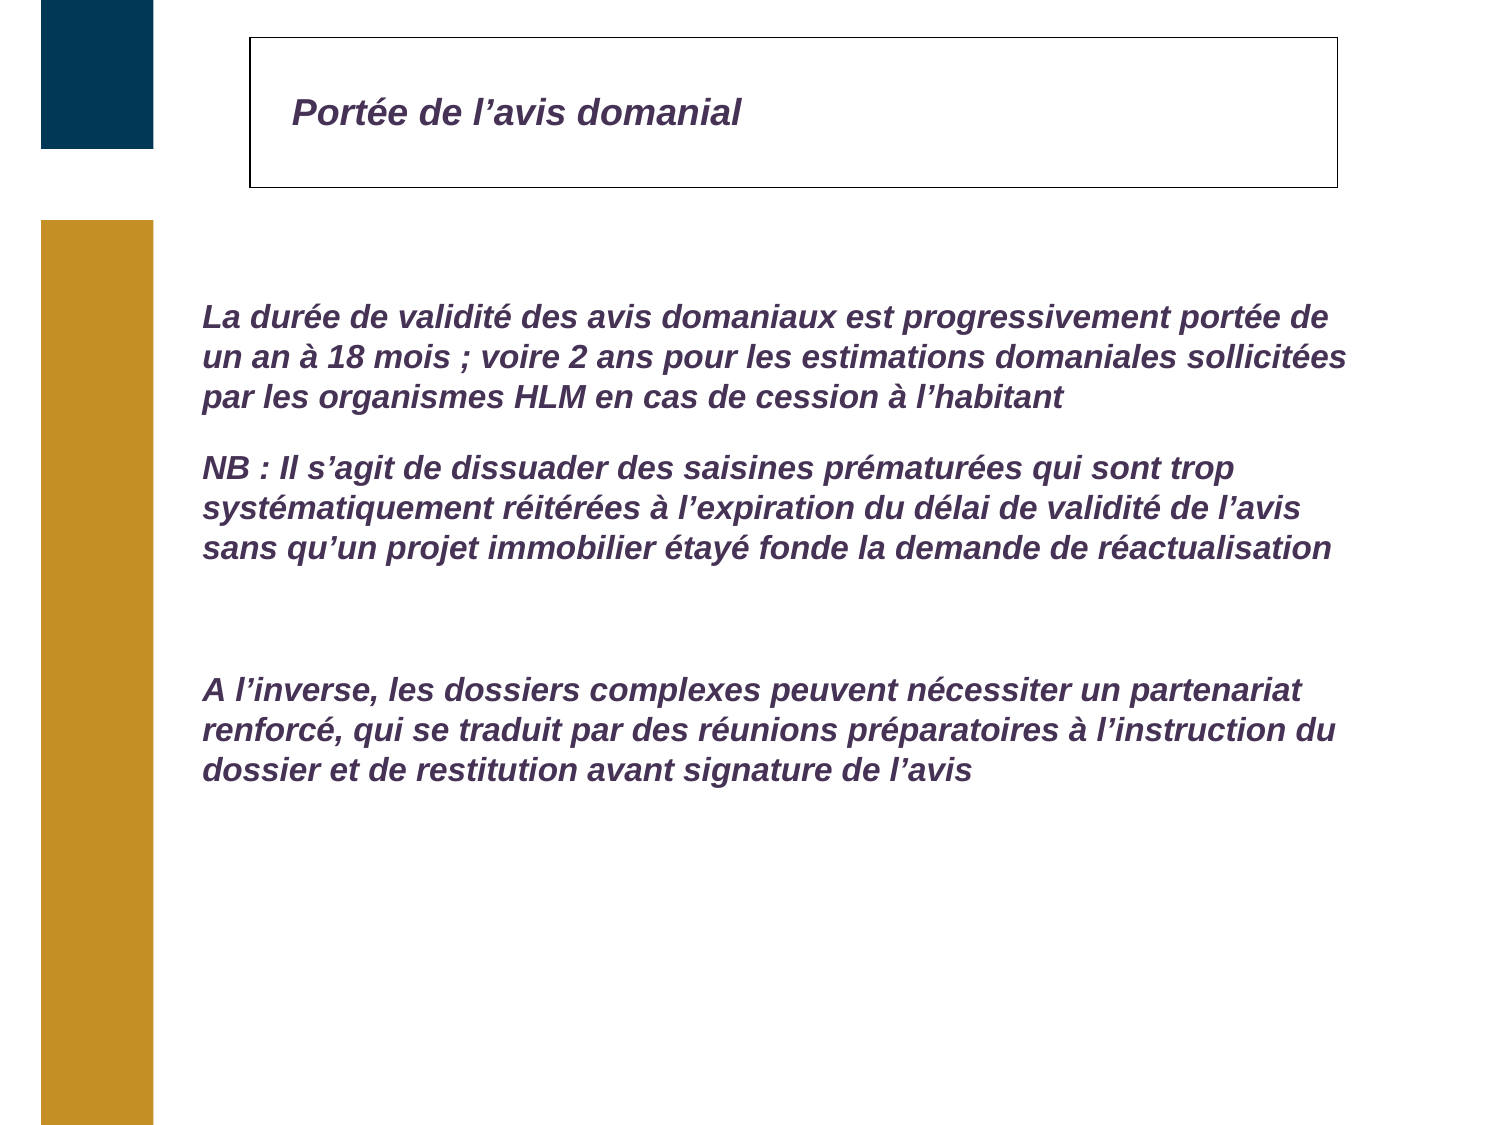

Portée de l’avis domanial
La durée de validité des avis domaniaux est progressivement portée de un an à 18 mois ; voire 2 ans pour les estimations domaniales sollicitées par les organismes HLM en cas de cession à l’habitant
NB : Il s’agit de dissuader des saisines prématurées qui sont trop systématiquement réitérées à l’expiration du délai de validité de l’avis sans qu’un projet immobilier étayé fonde la demande de réactualisation
A l’inverse, les dossiers complexes peuvent nécessiter un partenariat renforcé, qui se traduit par des réunions préparatoires à l’instruction du dossier et de restitution avant signature de l’avis
9